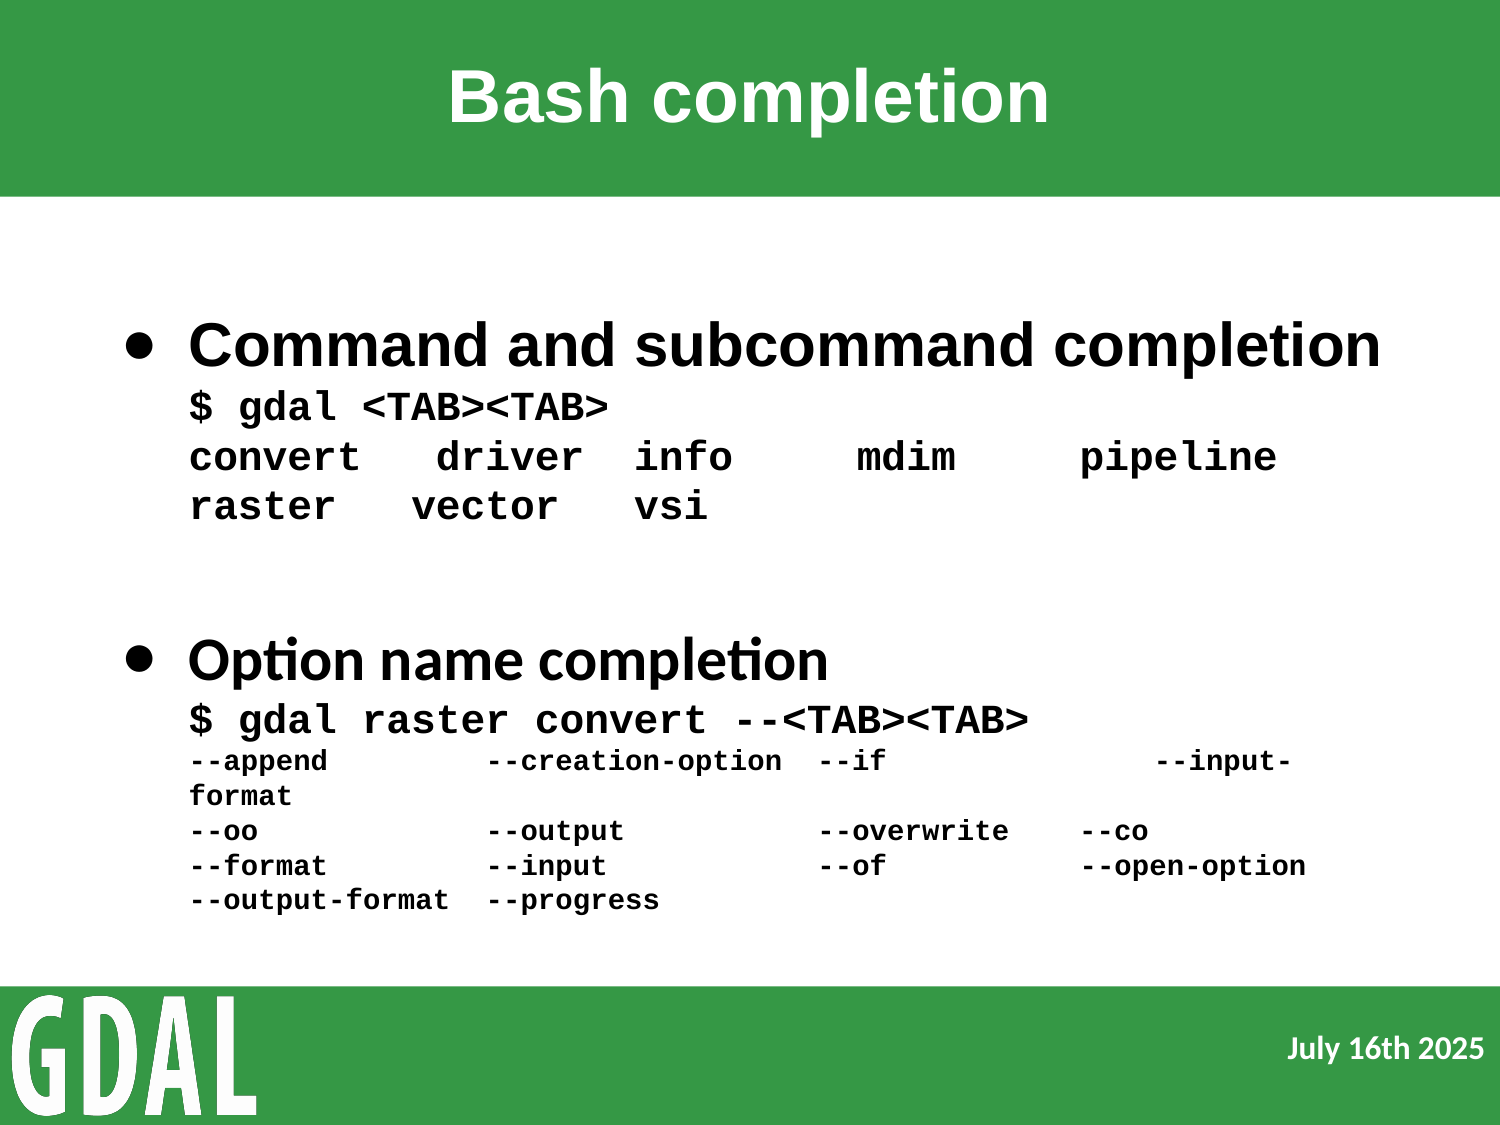

# Bash completion
Command and subcommand completion
$ gdal <TAB><TAB>
convert driver	info 	mdim 	pipeline raster	vector	vsi
Option name completion
$ gdal raster convert --<TAB><TAB>
--append 	--creation-option --if 	--input-format
--oo 	--output 	 --overwrite --co
--format 	--input 	 --of 	--open-option
--output-format	--progress